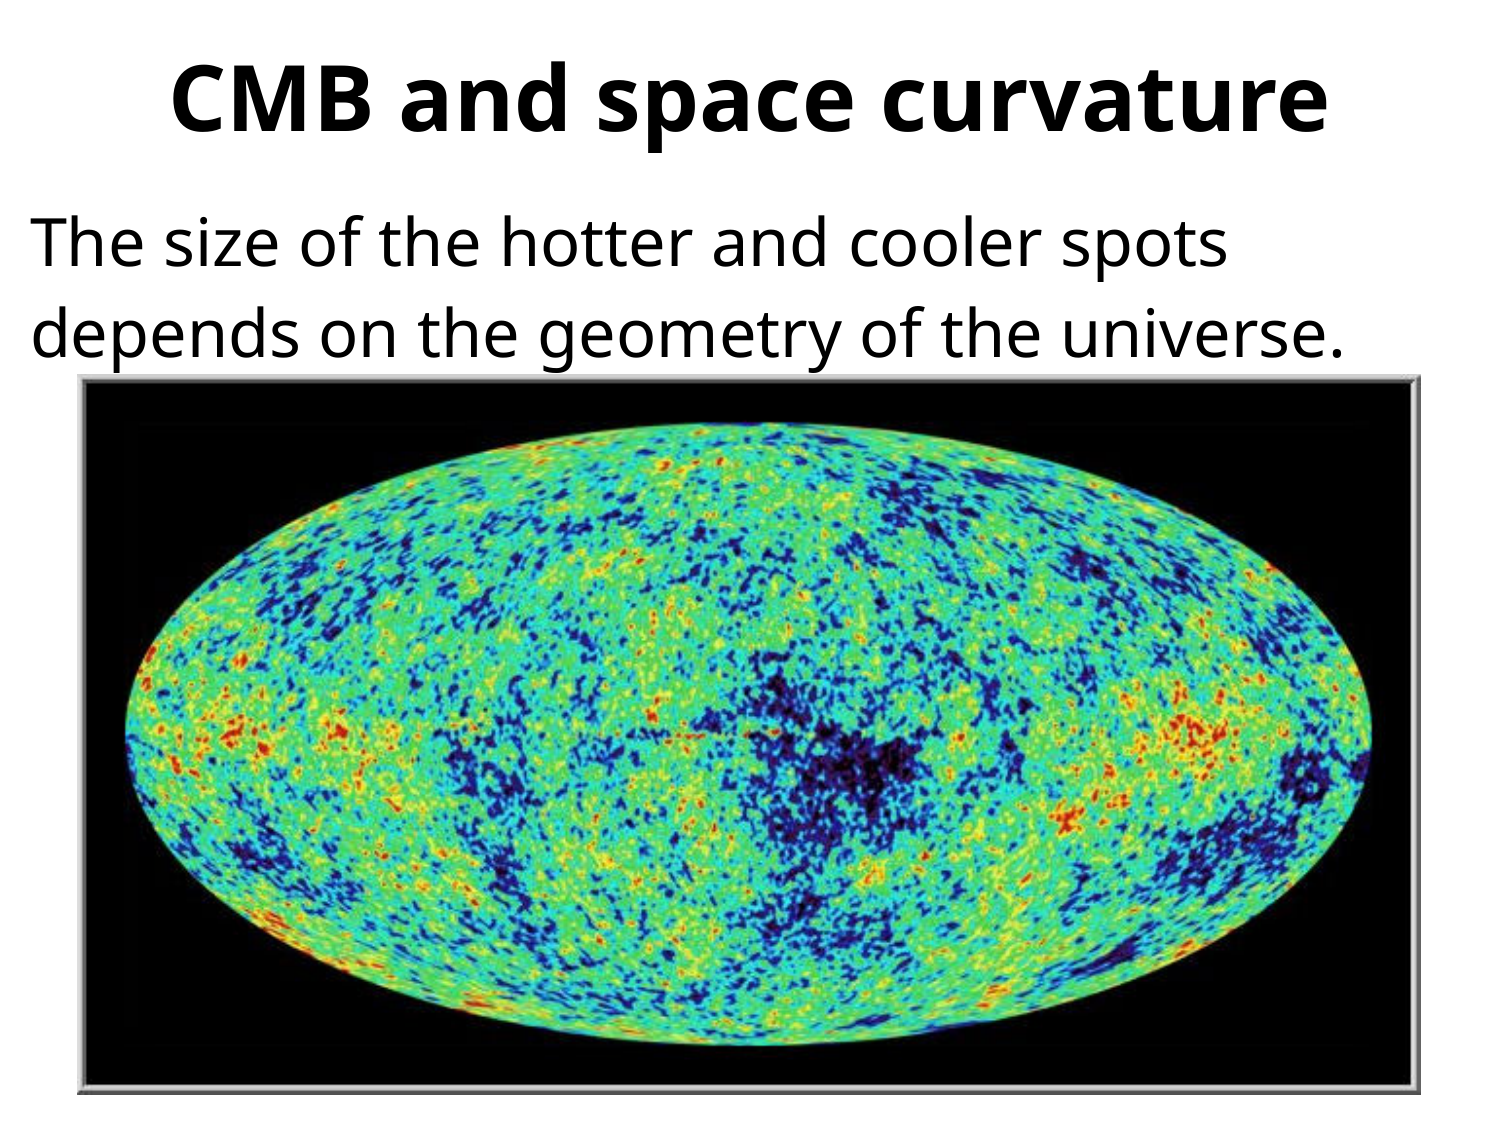

# CMB and space curvature
The size of the hotter and cooler spots depends on the geometry of the universe.